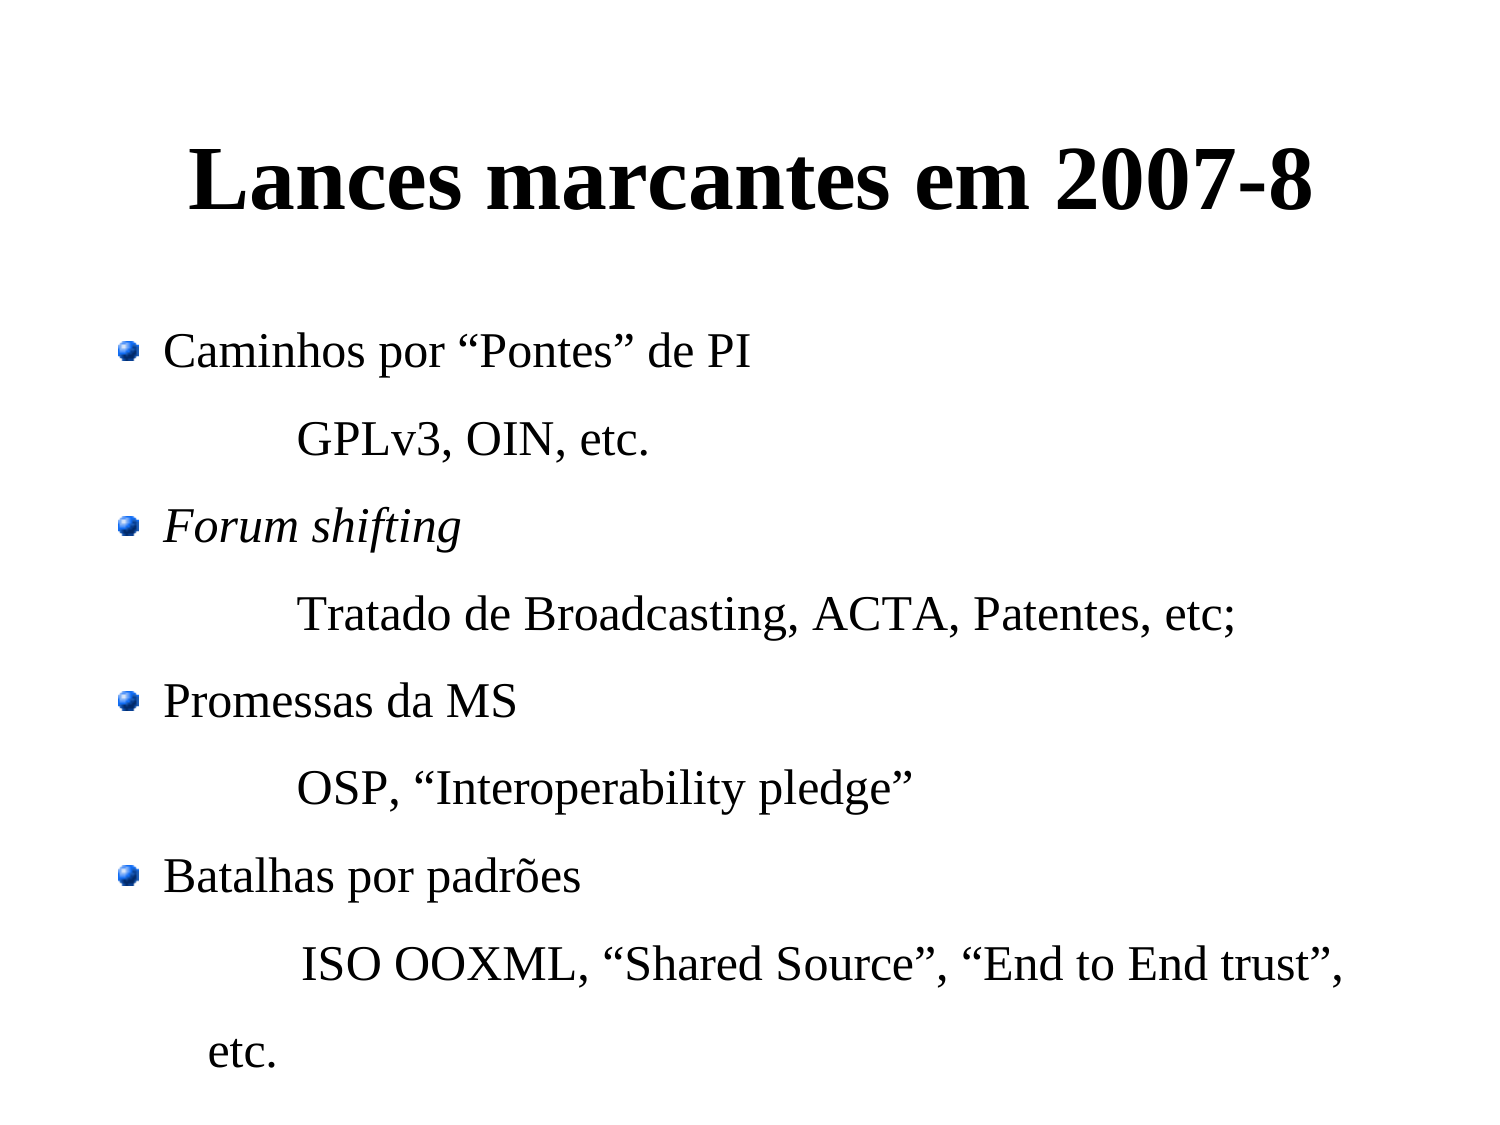

# Lances marcantes em 2007-8
Caminhos por “Pontes” de PI
	GPLv3, OIN, etc.
Forum shifting
	Tratado de Broadcasting, ACTA, Patentes, etc;
Promessas da MS
	OSP, “Interoperability pledge”
Batalhas por padrões
	ISO OOXML, “Shared Source”, “End to End trust”, etc.